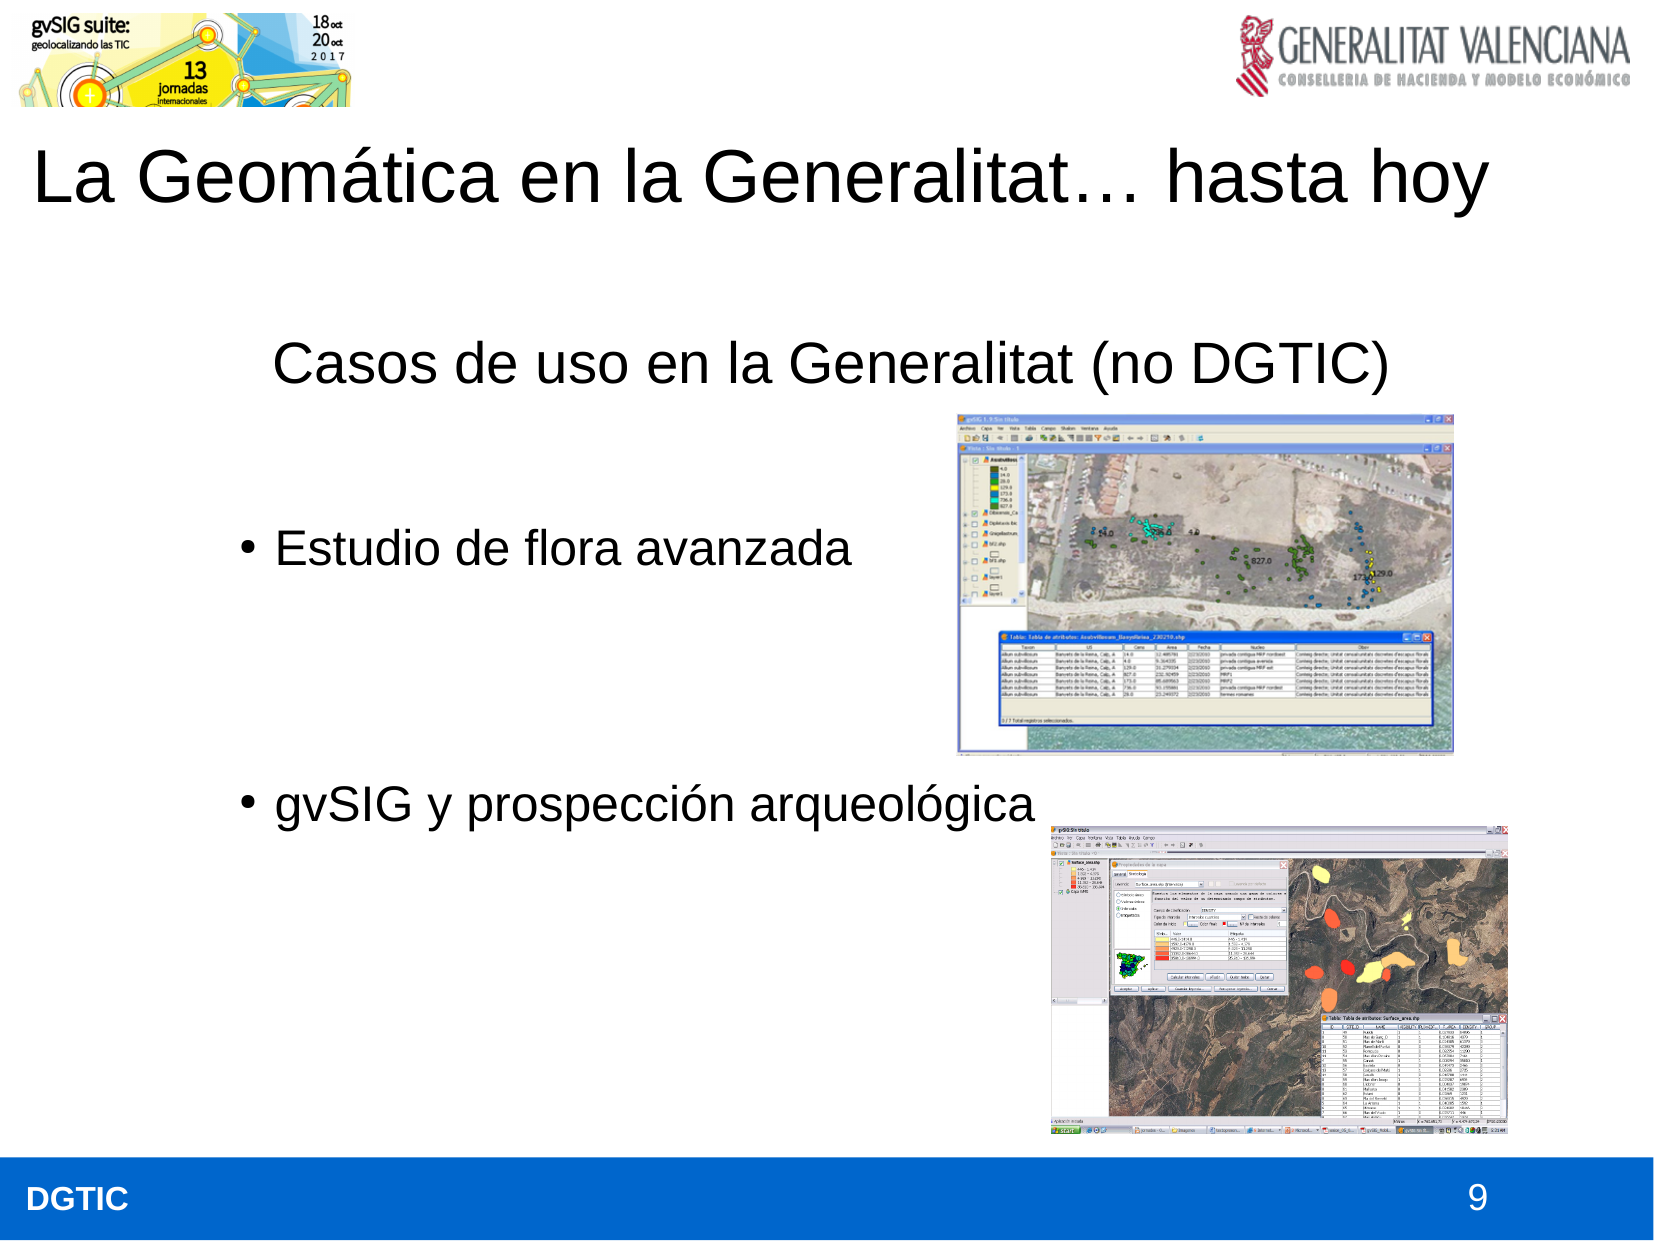

# La Geomática en la Generalitat… hasta hoy
Casos de uso en la Generalitat (no DGTIC)
Estudio de flora avanzada
gvSIG y prospección arqueológica